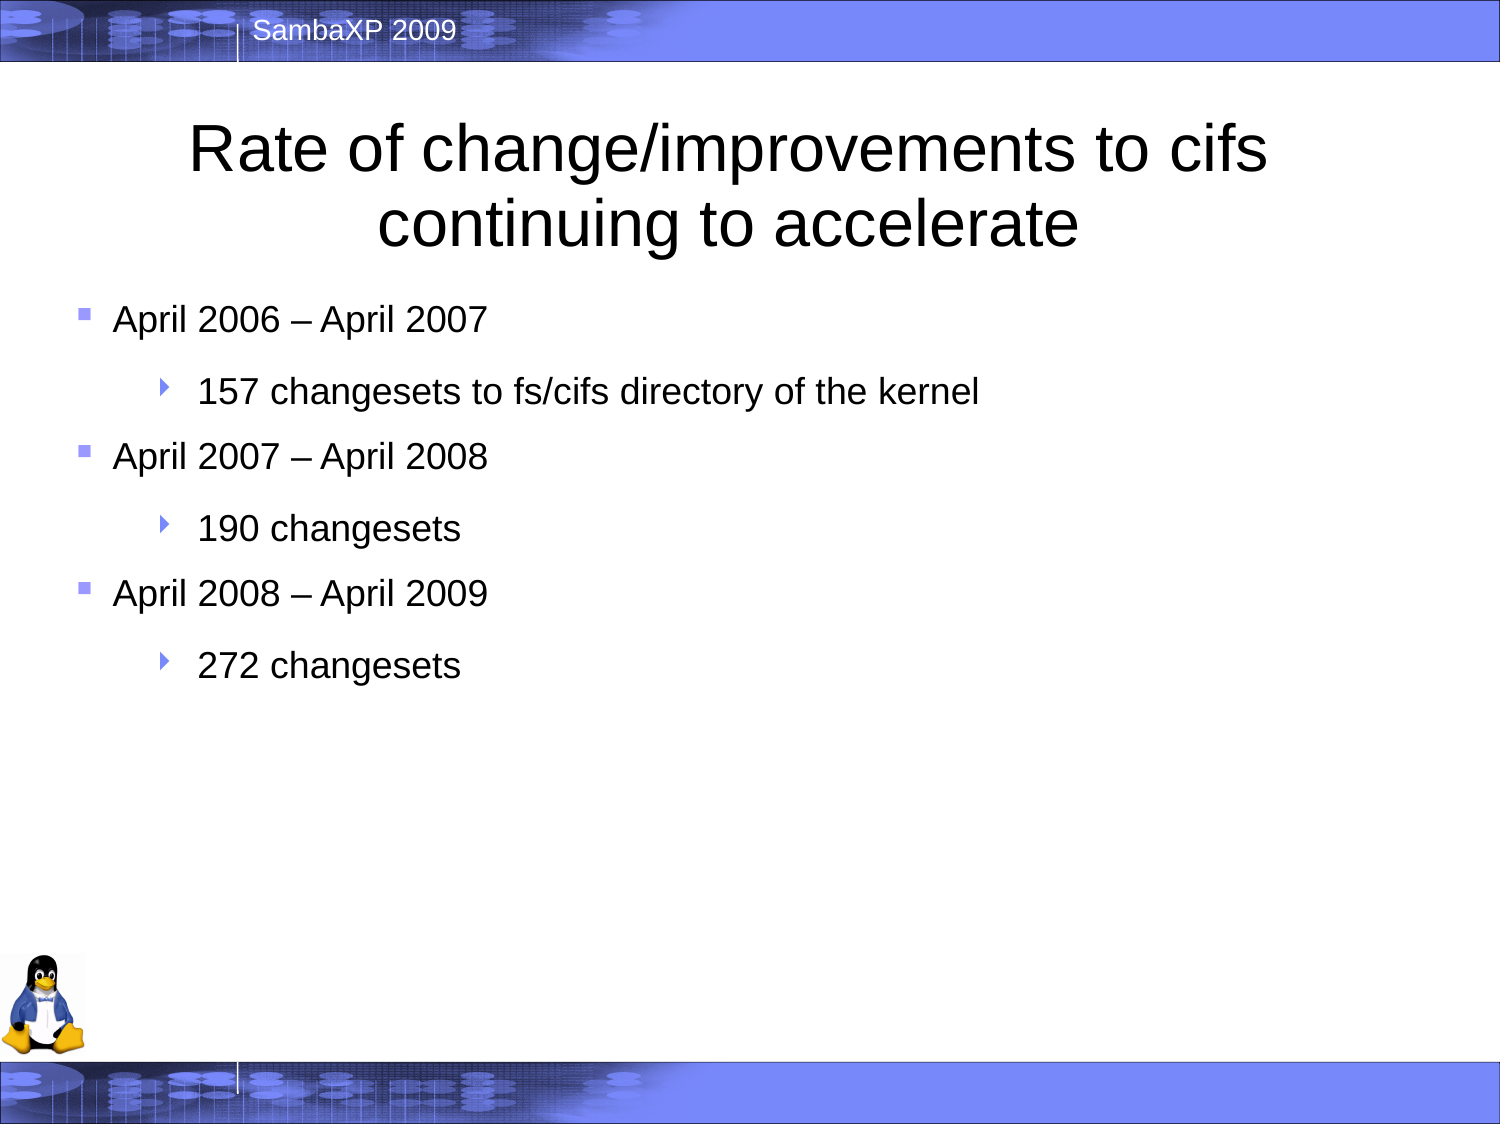

# Rate of change/improvements to cifs continuing to accelerate
April 2006 – April 2007
157 changesets to fs/cifs directory of the kernel
April 2007 – April 2008
190 changesets
April 2008 – April 2009
272 changesets